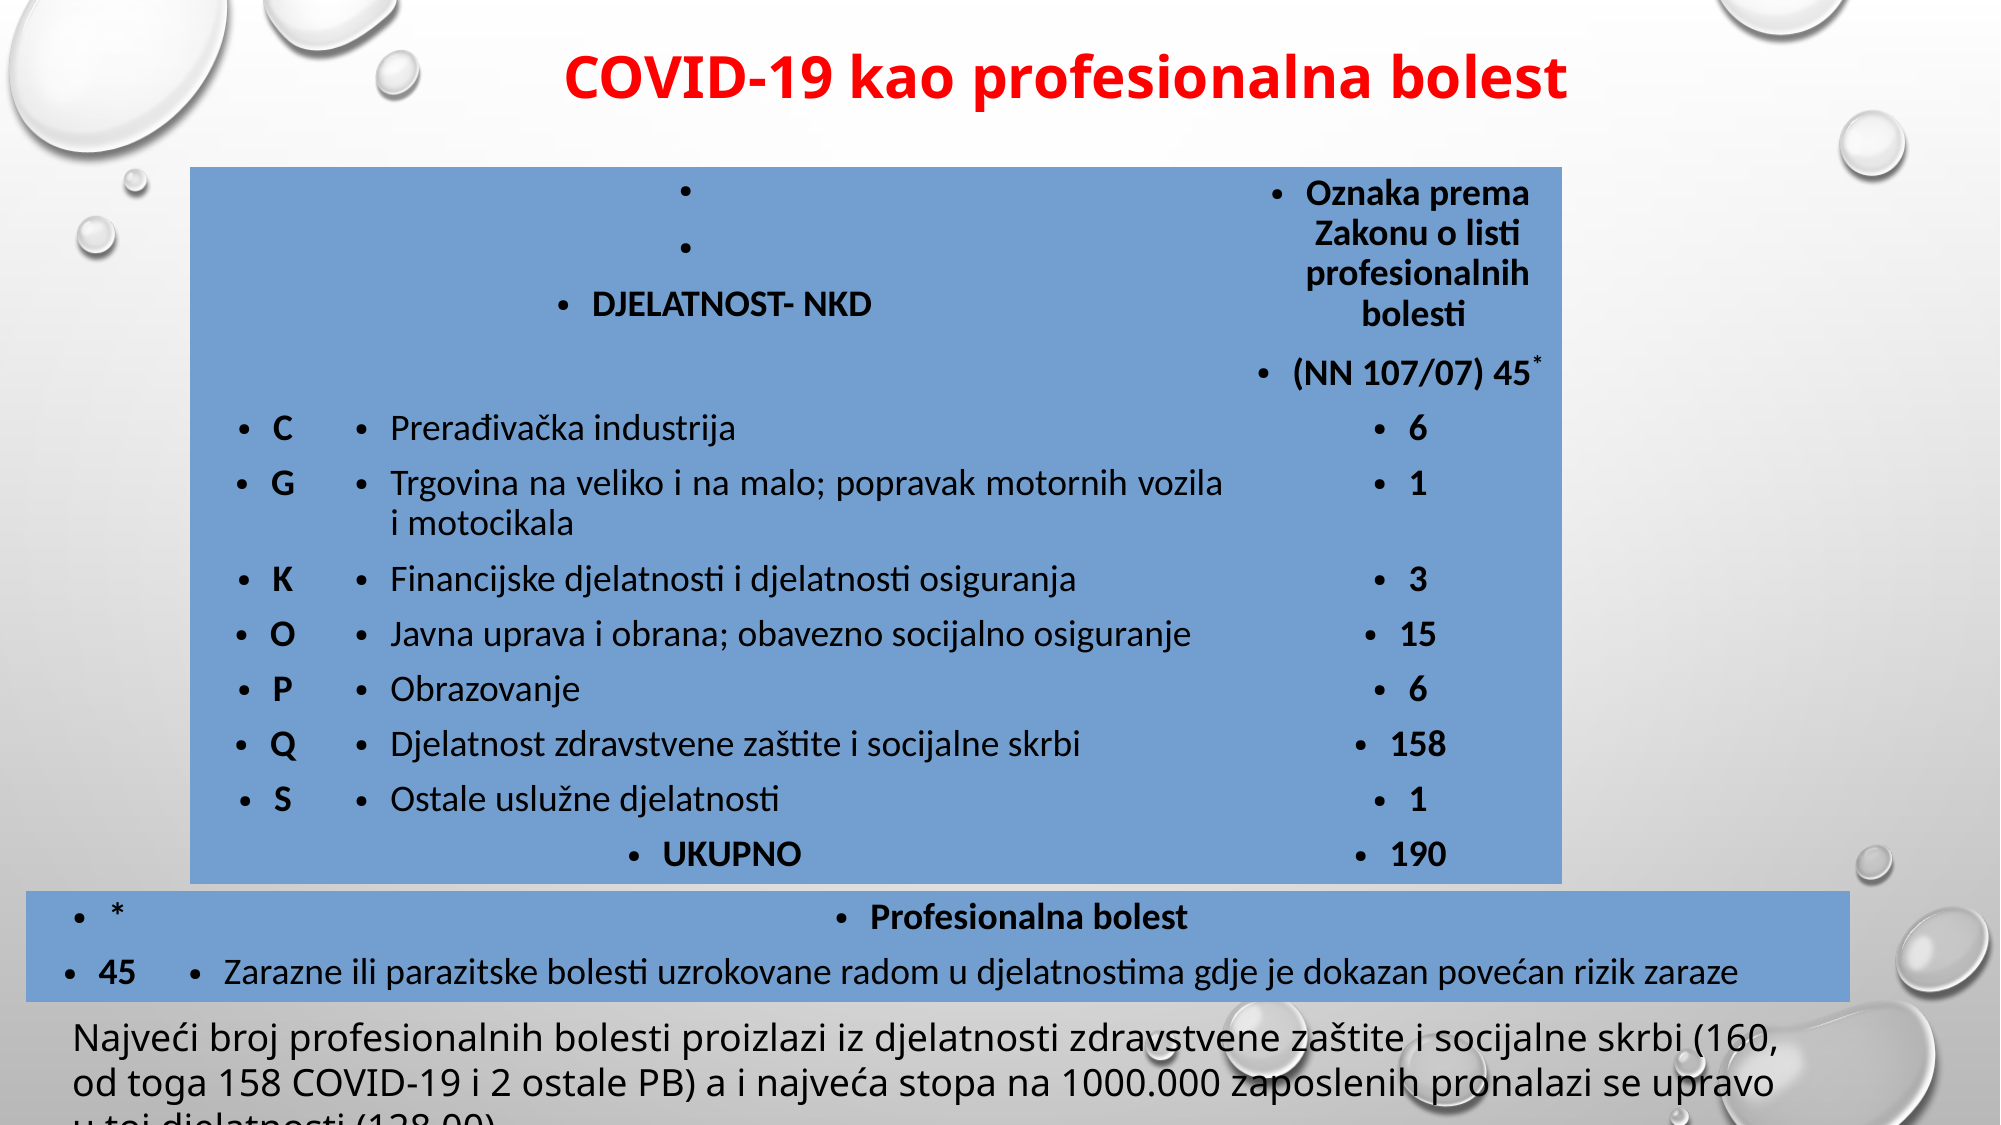

COVID-19 kao profesionalna bolest
| DJELATNOST- NKD | | Oznaka prema Zakonu o listi profesionalnih bolesti (NN 107/07) 45\* |
| --- | --- | --- |
| C | Prerađivačka industrija | 6 |
| G | Trgovina na veliko i na malo; popravak motornih vozila i motocikala | 1 |
| K | Financijske djelatnosti i djelatnosti osiguranja | 3 |
| O | Javna uprava i obrana; obavezno socijalno osiguranje | 15 |
| P | Obrazovanje | 6 |
| Q | Djelatnost zdravstvene zaštite i socijalne skrbi | 158 |
| S | Ostale uslužne djelatnosti | 1 |
| UKUPNO | | 190 |
| \* | Profesionalna bolest |
| --- | --- |
| 45 | Zarazne ili parazitske bolesti uzrokovane radom u djelatnostima gdje je dokazan povećan rizik zaraze |
Najveći broj profesionalnih bolesti proizlazi iz djelatnosti zdravstvene zaštite i socijalne skrbi (160, od toga 158 COVID-19 i 2 ostale PB) a i najveća stopa na 1000.000 zaposlenih pronalazi se upravo u toj djelatnosti (128.00).